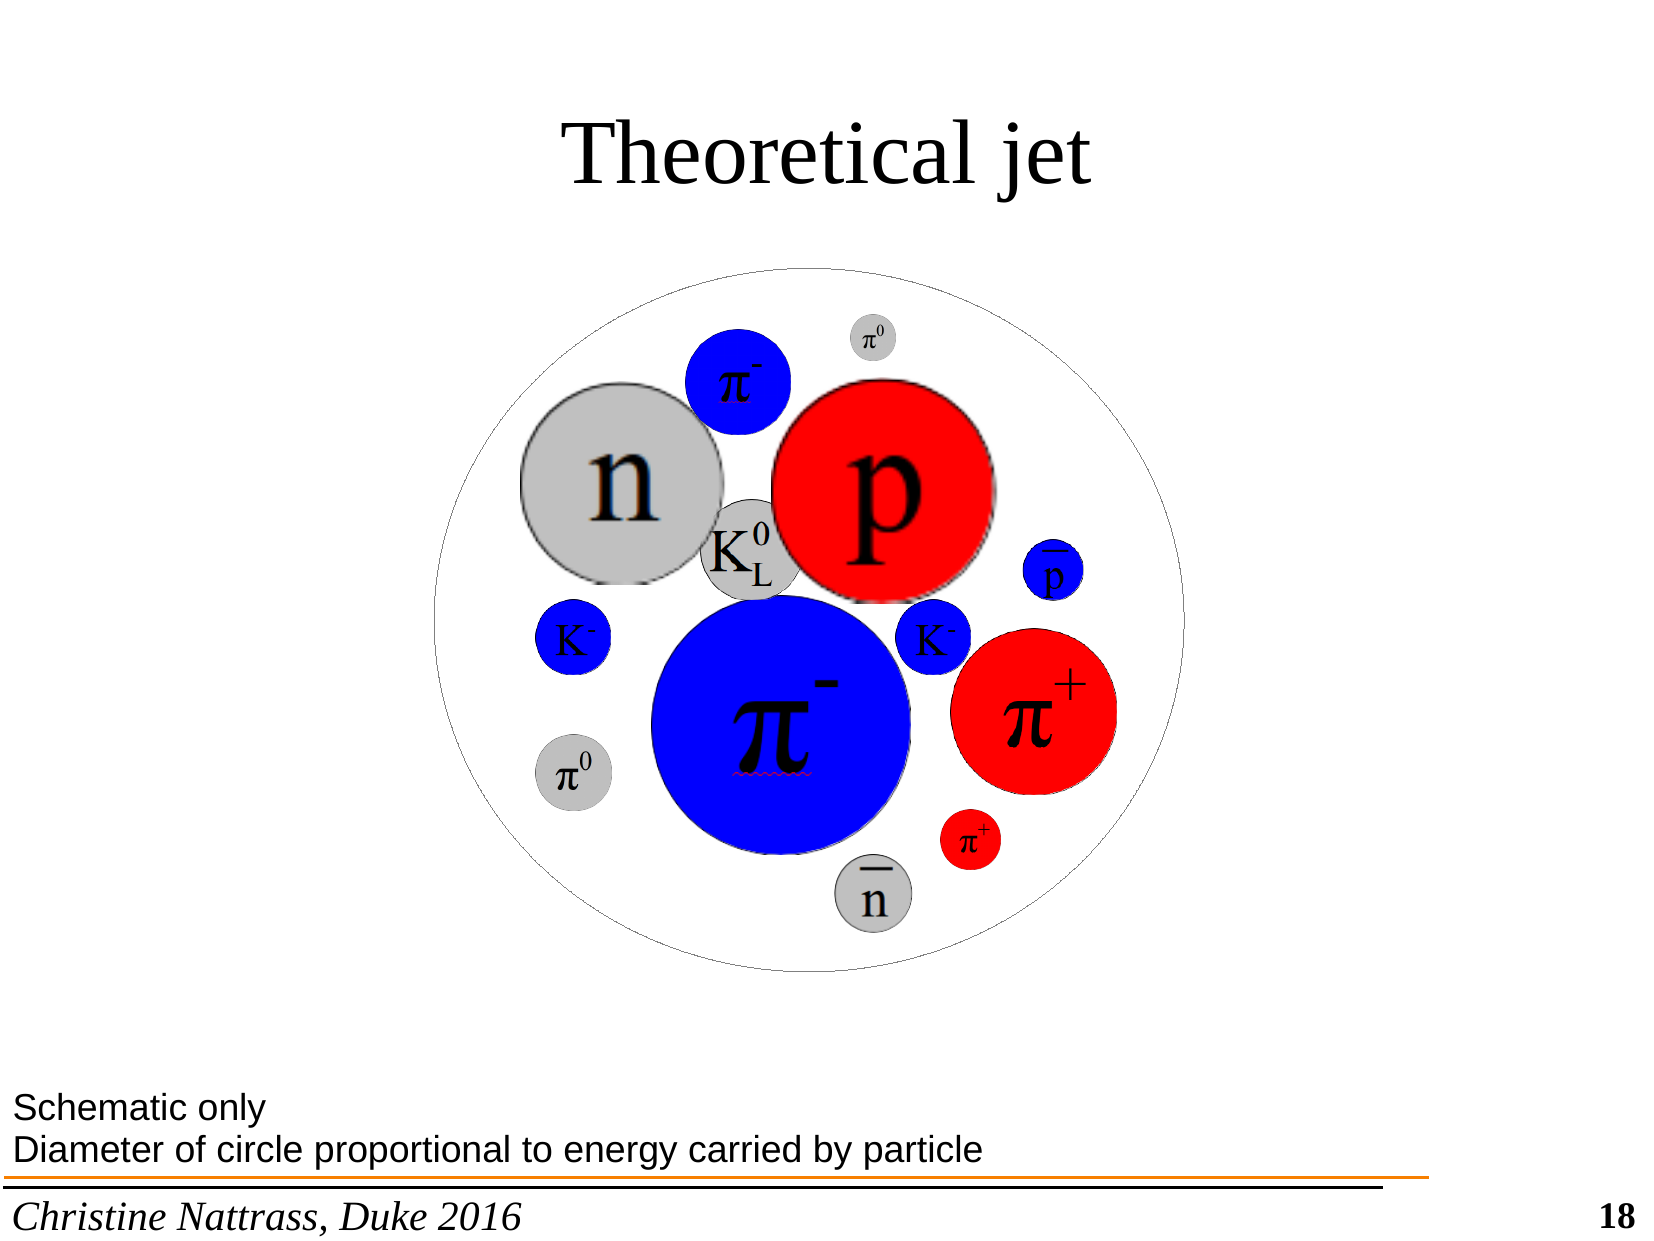

# Theoretical jet
Schematic only
Diameter of circle proportional to energy carried by particle